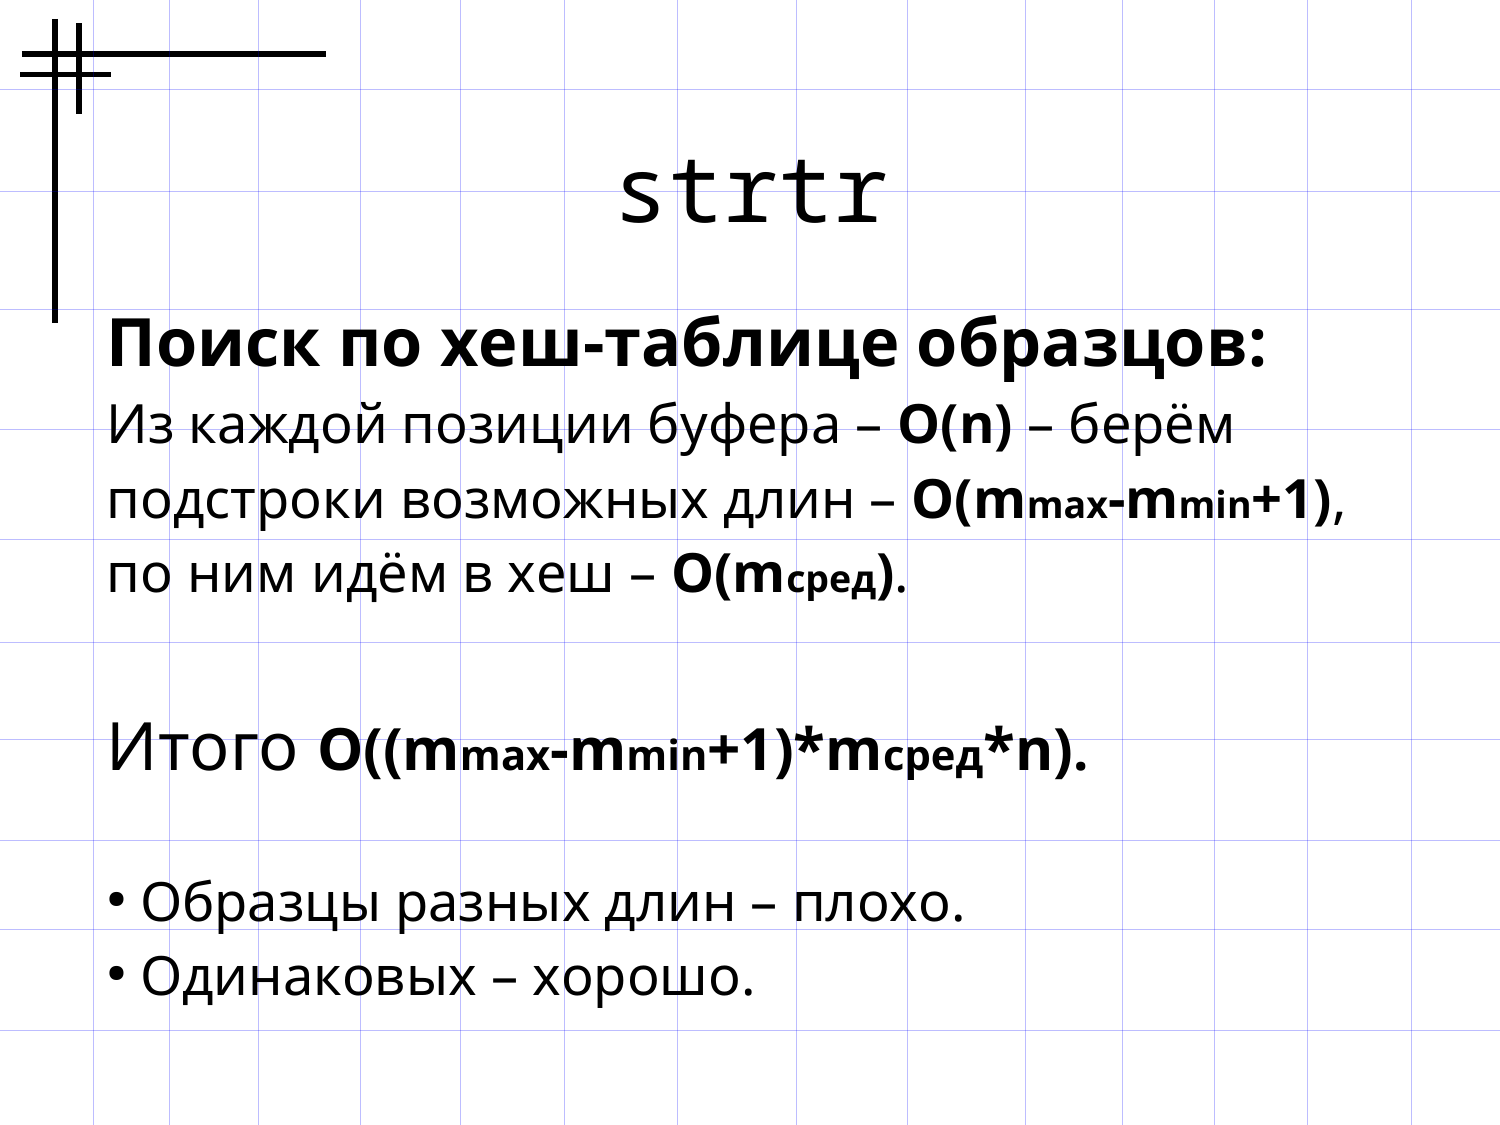

strtr
# Поиск по хеш-таблице образцов:
Из каждой позиции буфера – O(n) – берём подстроки возможных длин – O(mmax-mmin+1), по ним идём в хеш – O(mсред).
Итого O((mmax-mmin+1)*mсред*n).
 Образцы разных длин – плохо.
 Одинаковых – хорошо.